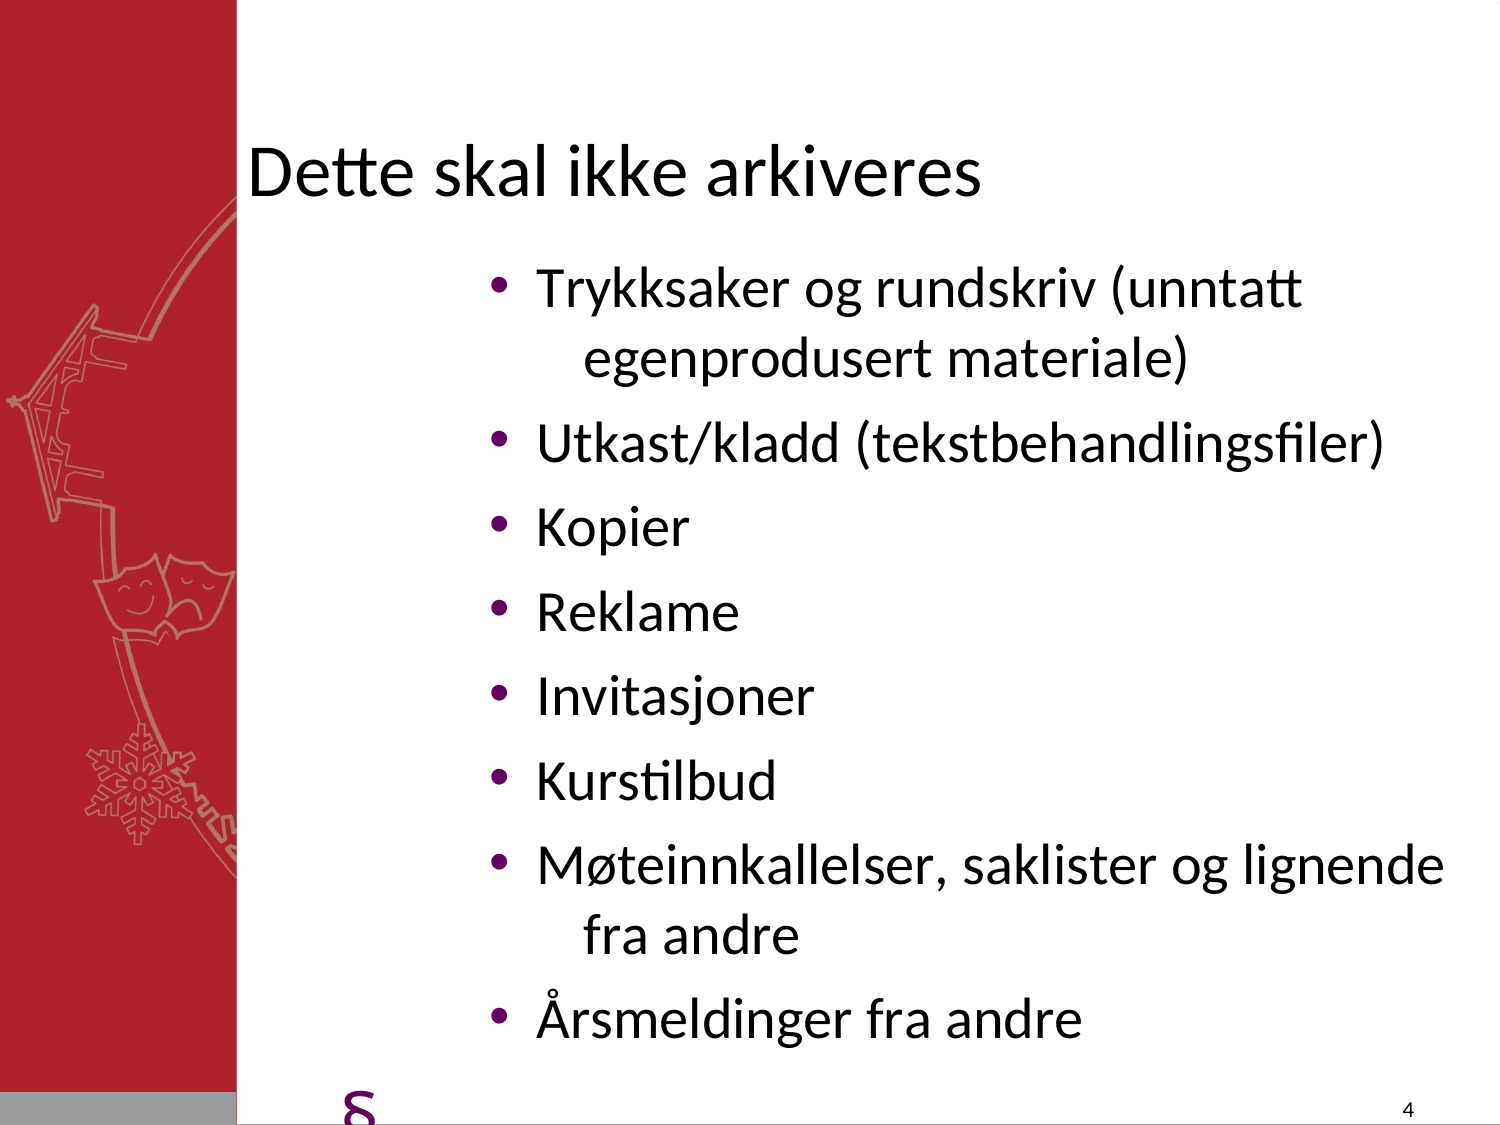

# Dette skal ikke arkiveres
Trykksaker og rundskriv (unntatt egenprodusert materiale)
Utkast/kladd (tekstbehandlingsfiler)
Kopier
Reklame
Invitasjoner
Kurstilbud
Møteinnkallelser, saklister og lignende fra andre
Årsmeldinger fra andre